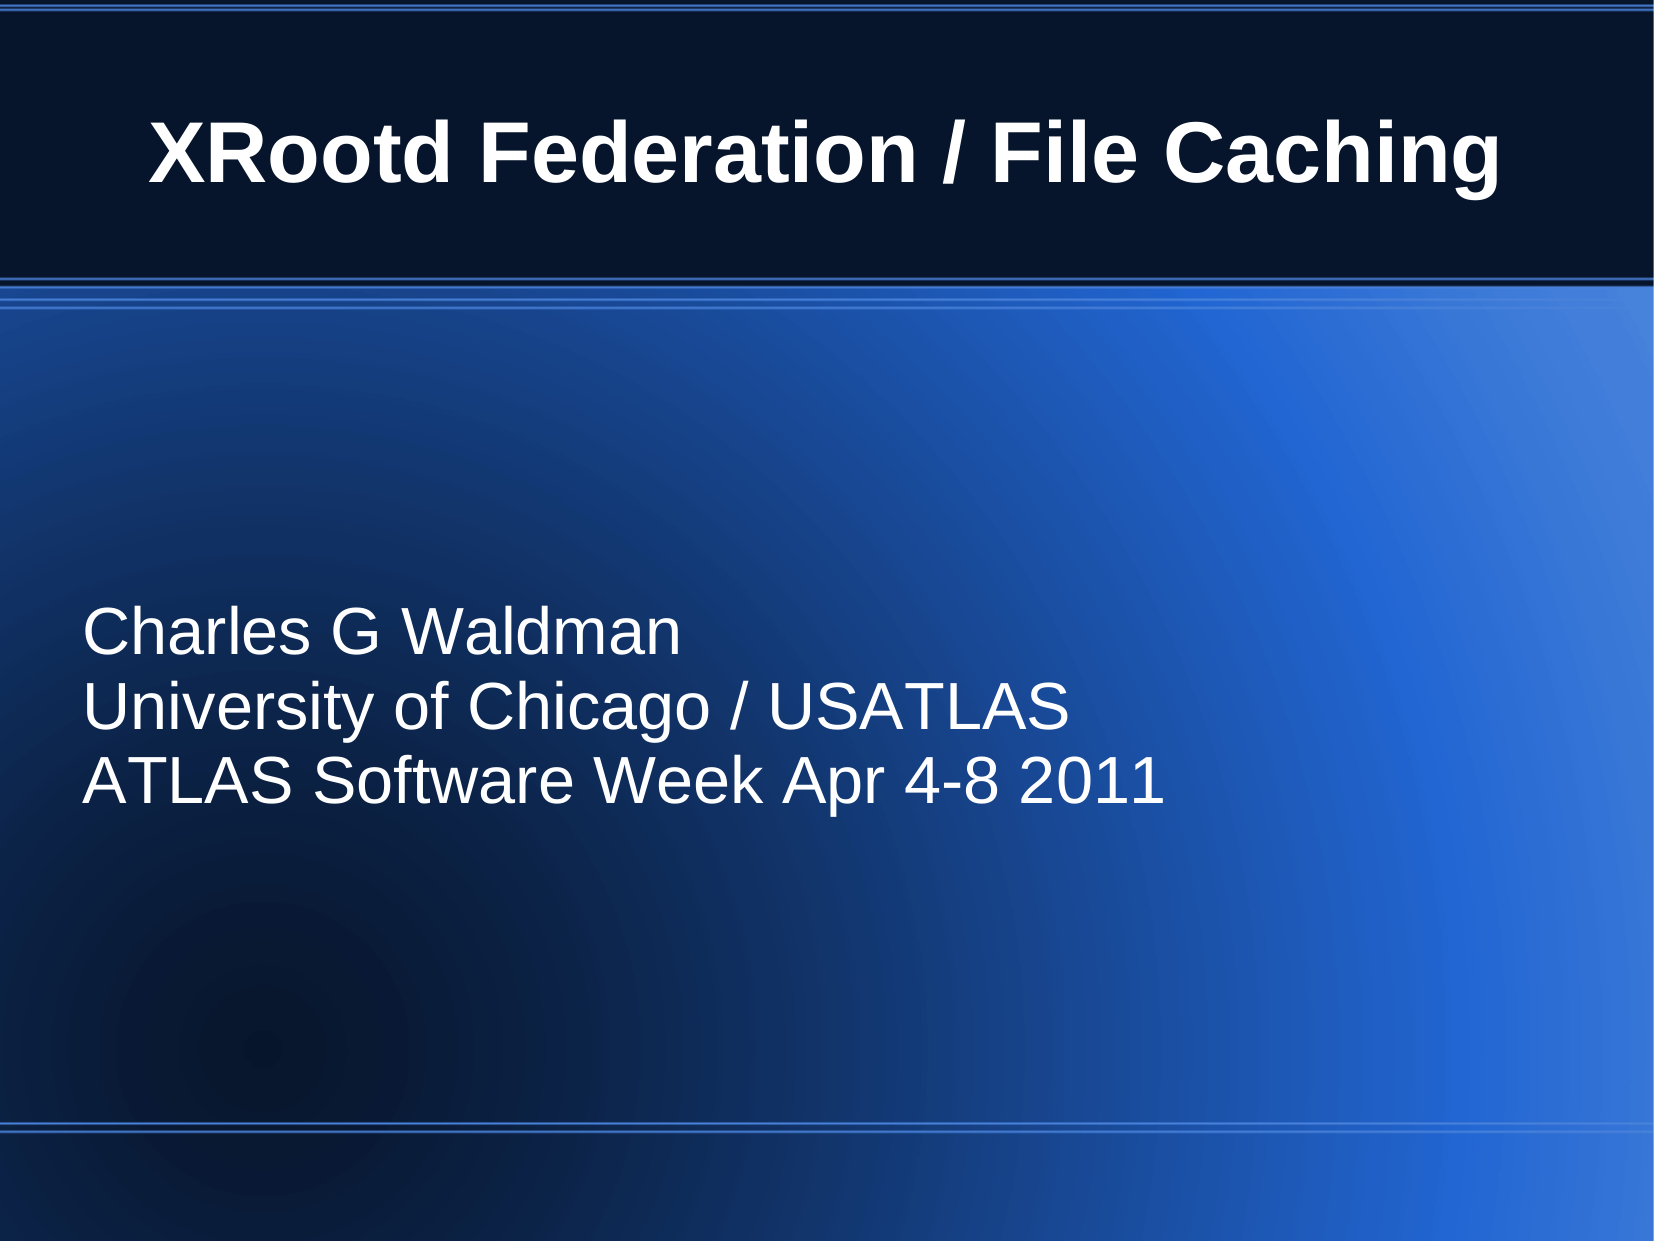

# XRootd Federation / File Caching
Charles G Waldman
University of Chicago / USATLAS
ATLAS Software Week Apr 4-8 2011